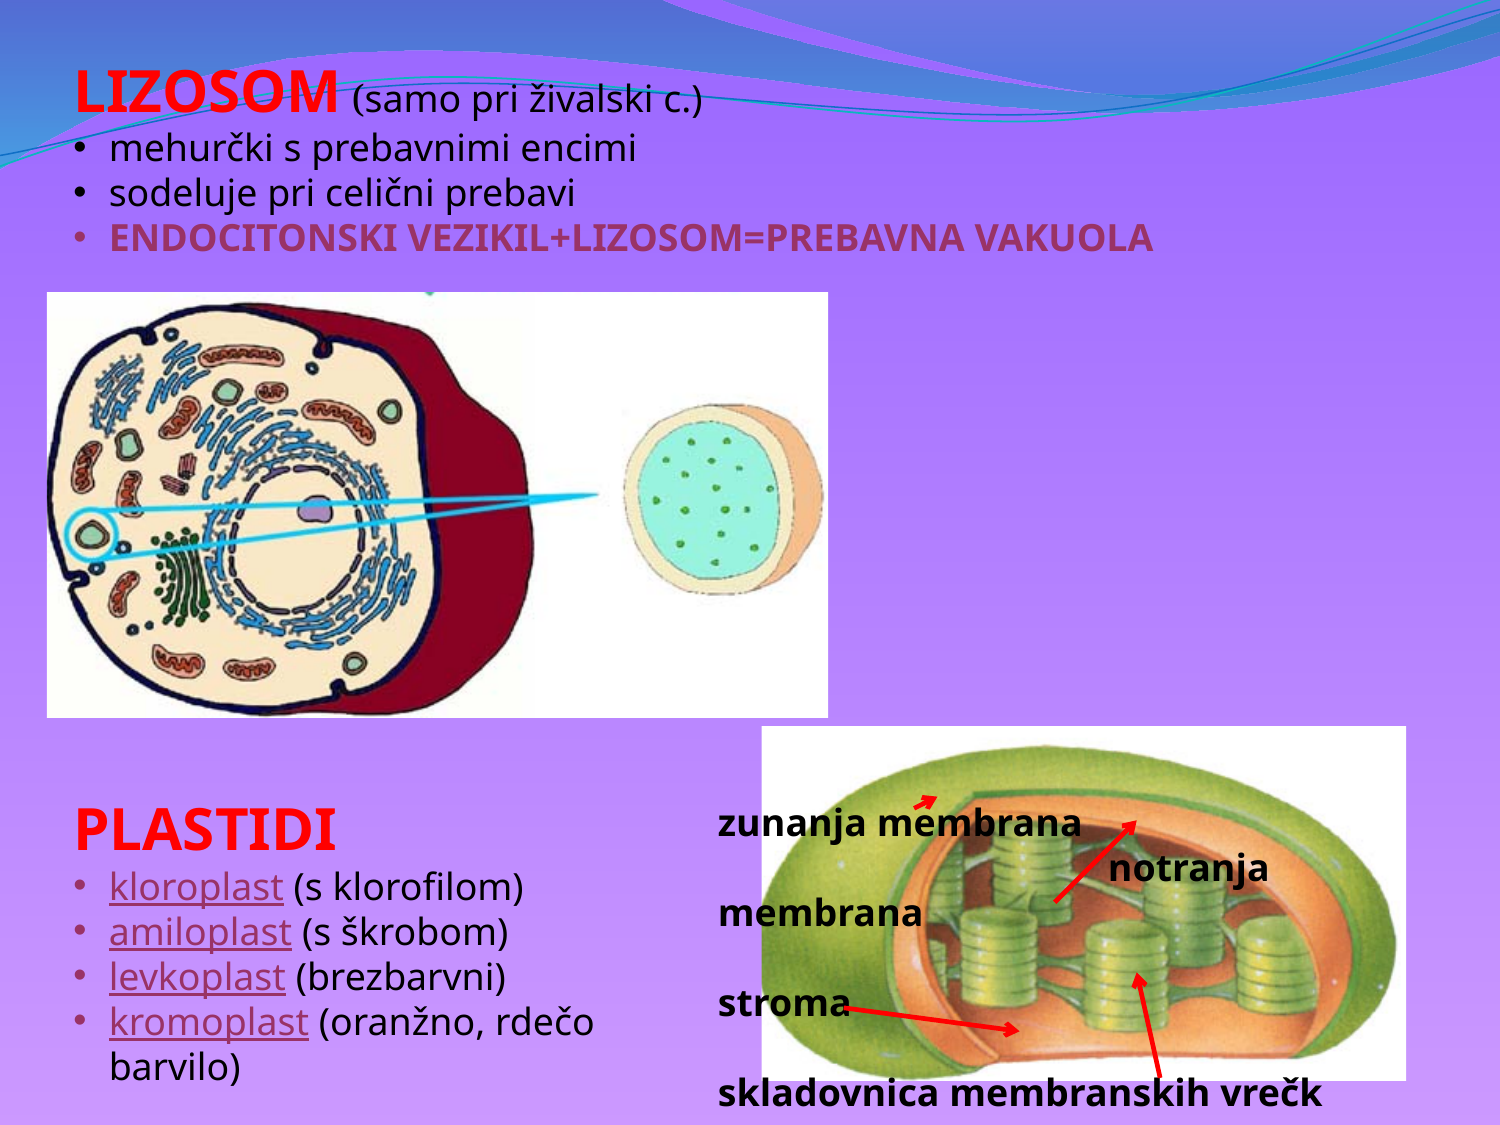

LIZOSOM (samo pri živalski c.)
mehurčki s prebavnimi encimi
sodeluje pri celični prebavi
ENDOCITONSKI VEZIKIL+LIZOSOM=PREBAVNA VAKUOLA
PLASTIDI
kloroplast (s klorofilom)
amiloplast (s škrobom)
levkoplast (brezbarvni)
kromoplast (oranžno, rdečo barvilo)
zunanja membrana
 notranja membrana
stroma
skladovnica membranskih vrečk